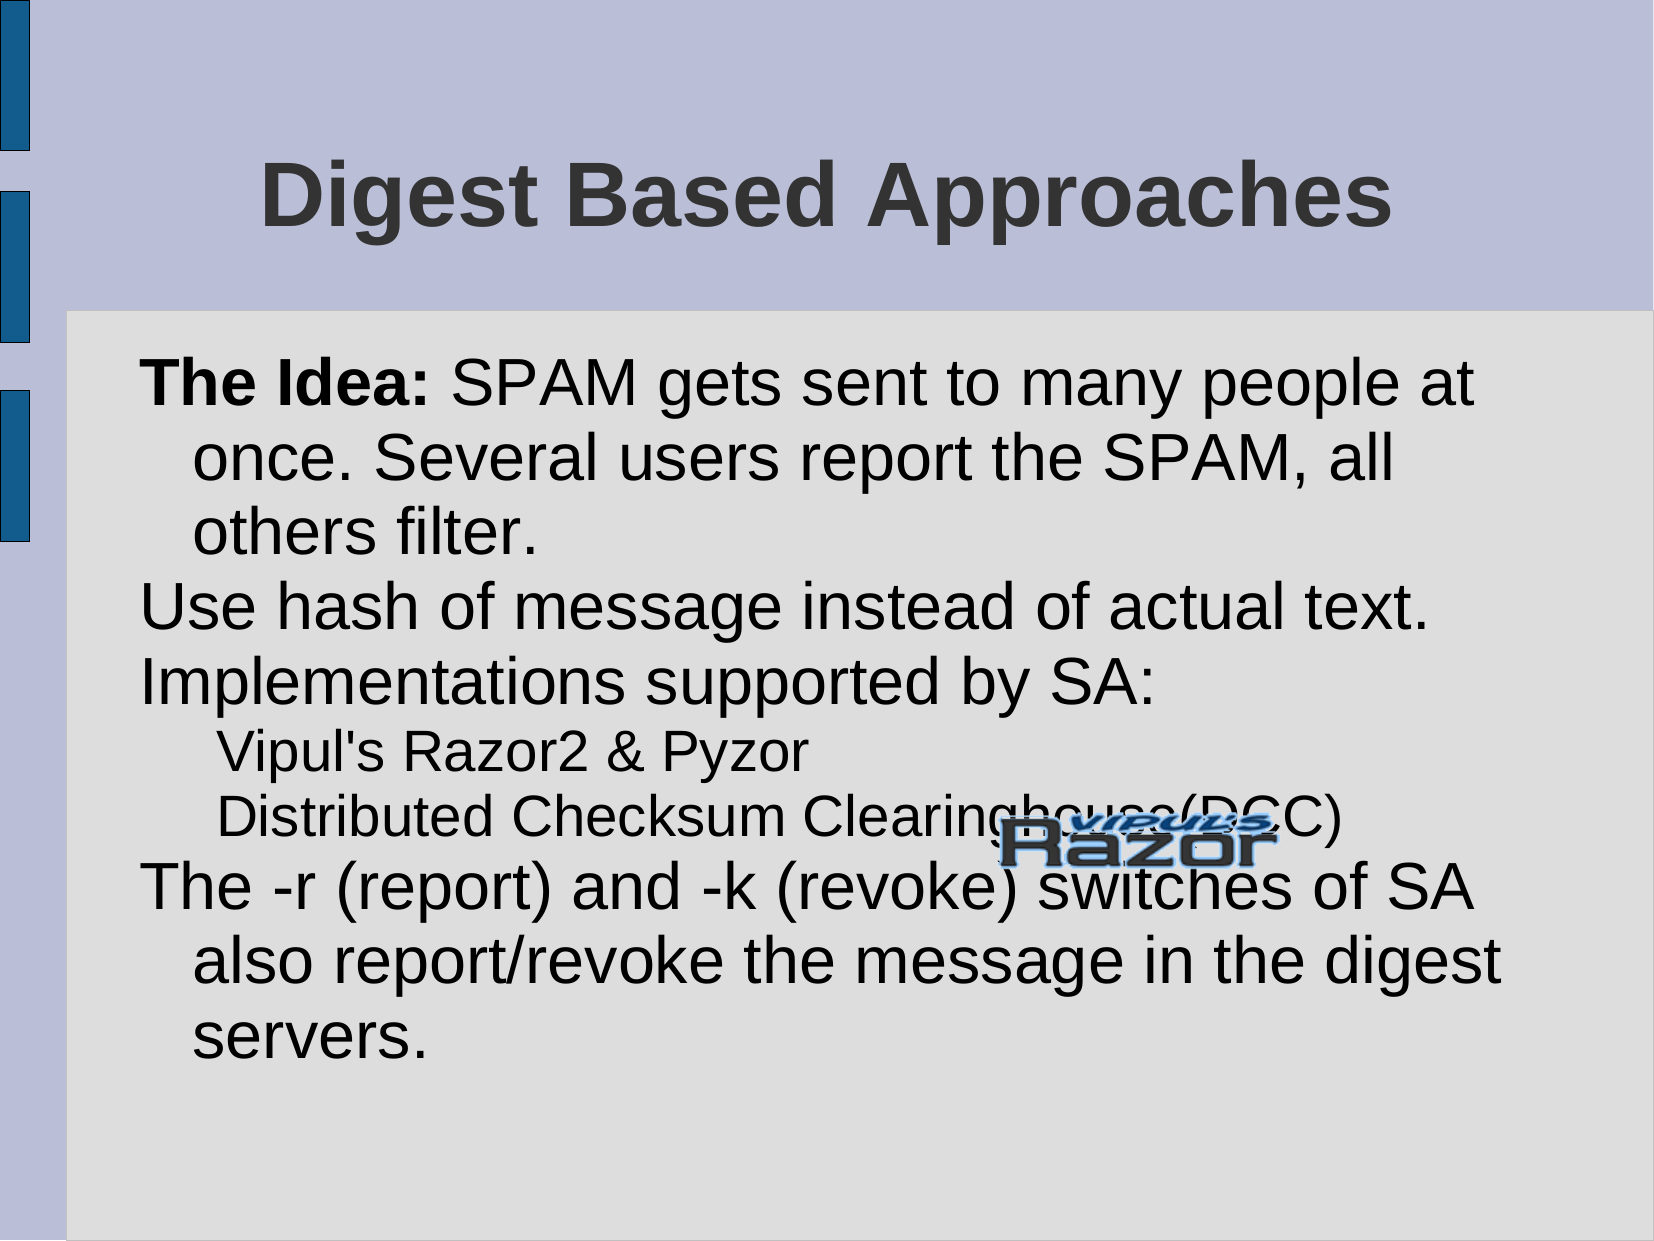

# Digest Based Approaches
The Idea: SPAM gets sent to many people at once. Several users report the SPAM, all others filter.
Use hash of message instead of actual text.
Implementations supported by SA:
Vipul's Razor2 & Pyzor
Distributed Checksum Clearinghouse(DCC)
The -r (report) and -k (revoke) switches of SA also report/revoke the message in the digest servers.